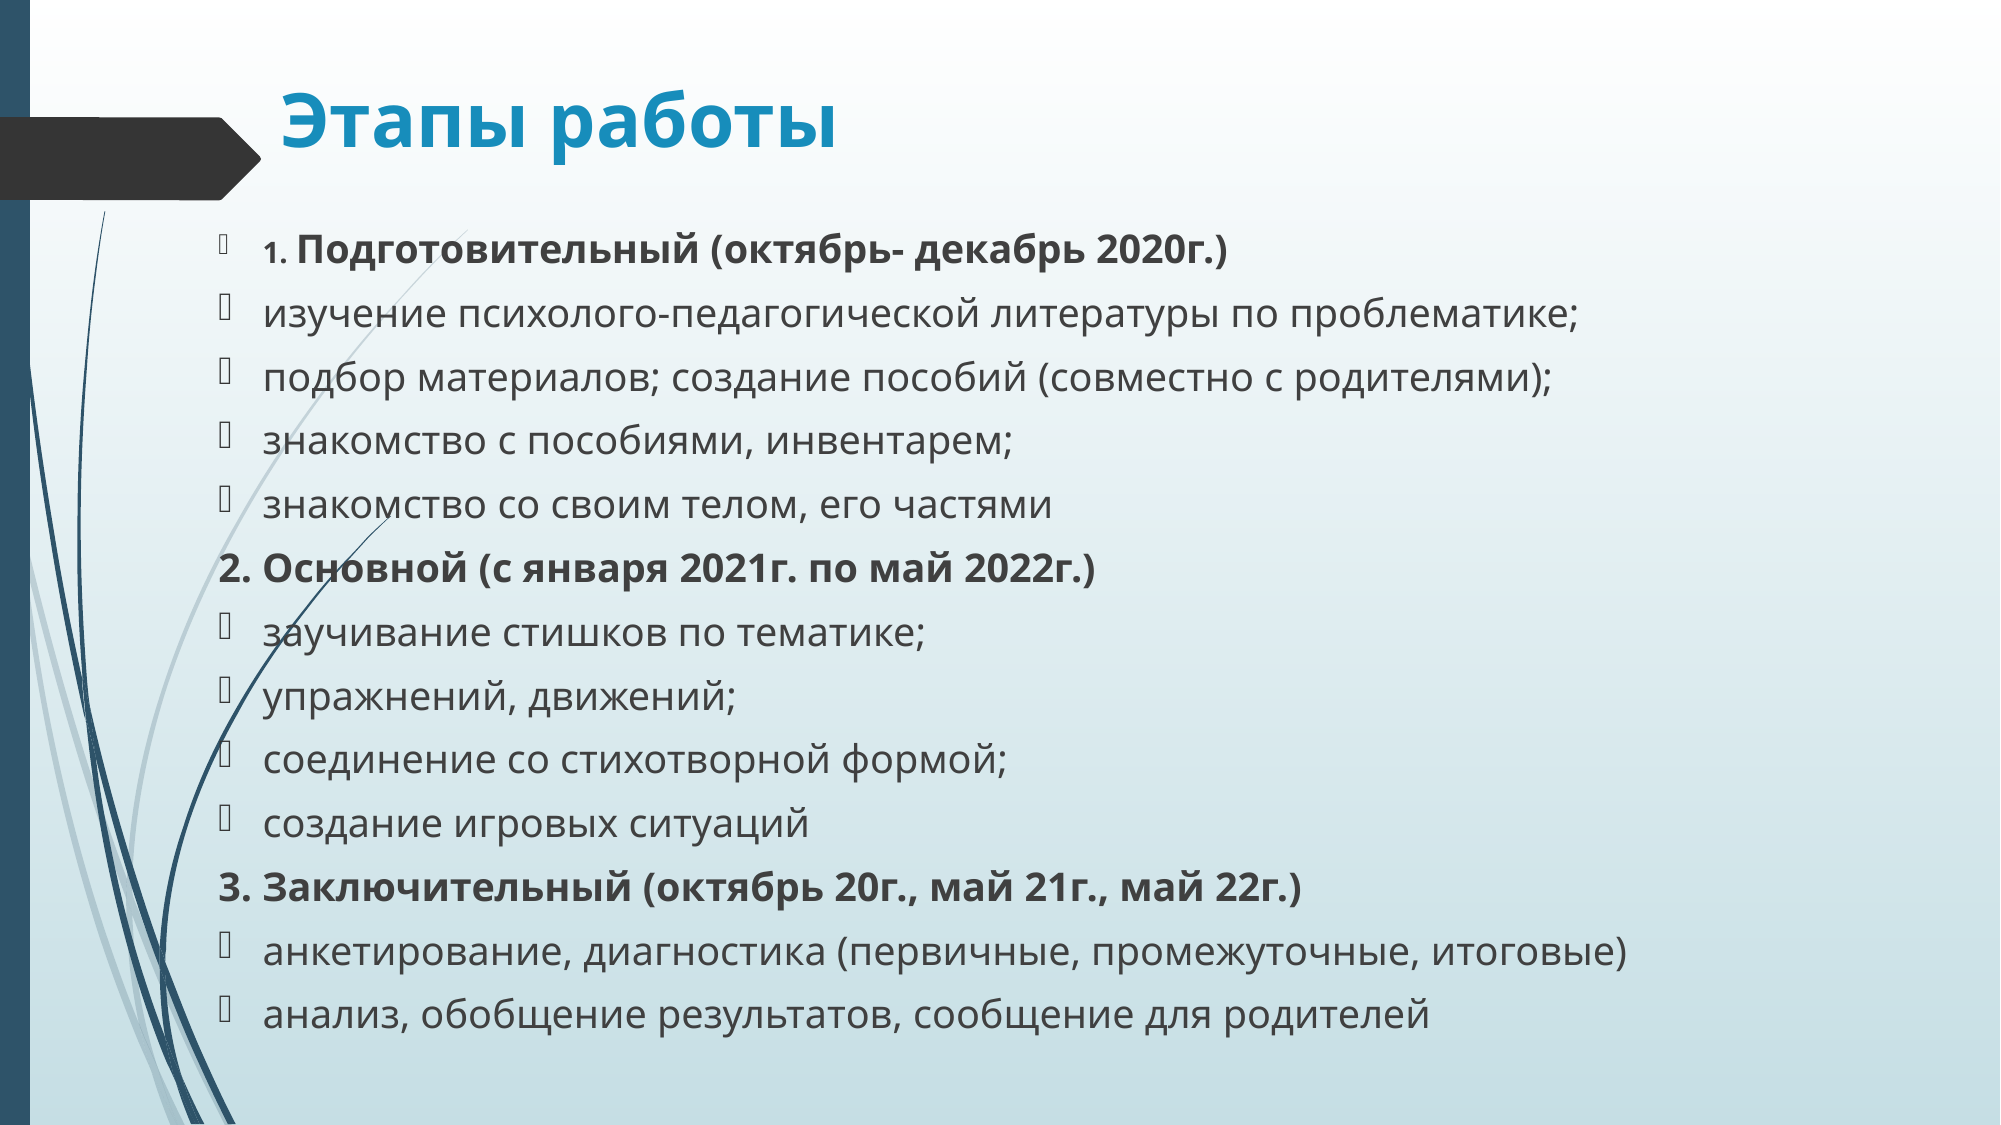

# Этапы работы
1. Подготовительный (октябрь- декабрь 2020г.)
изучение психолого-педагогической литературы по проблематике;
подбор материалов; создание пособий (совместно с родителями);
знакомство с пособиями, инвентарем;
знакомство со своим телом, его частями
2. Основной (с января 2021г. по май 2022г.)
заучивание стишков по тематике;
упражнений, движений;
соединение со стихотворной формой;
создание игровых ситуаций
3. Заключительный (октябрь 20г., май 21г., май 22г.)
анкетирование, диагностика (первичные, промежуточные, итоговые)
анализ, обобщение результатов, сообщение для родителей